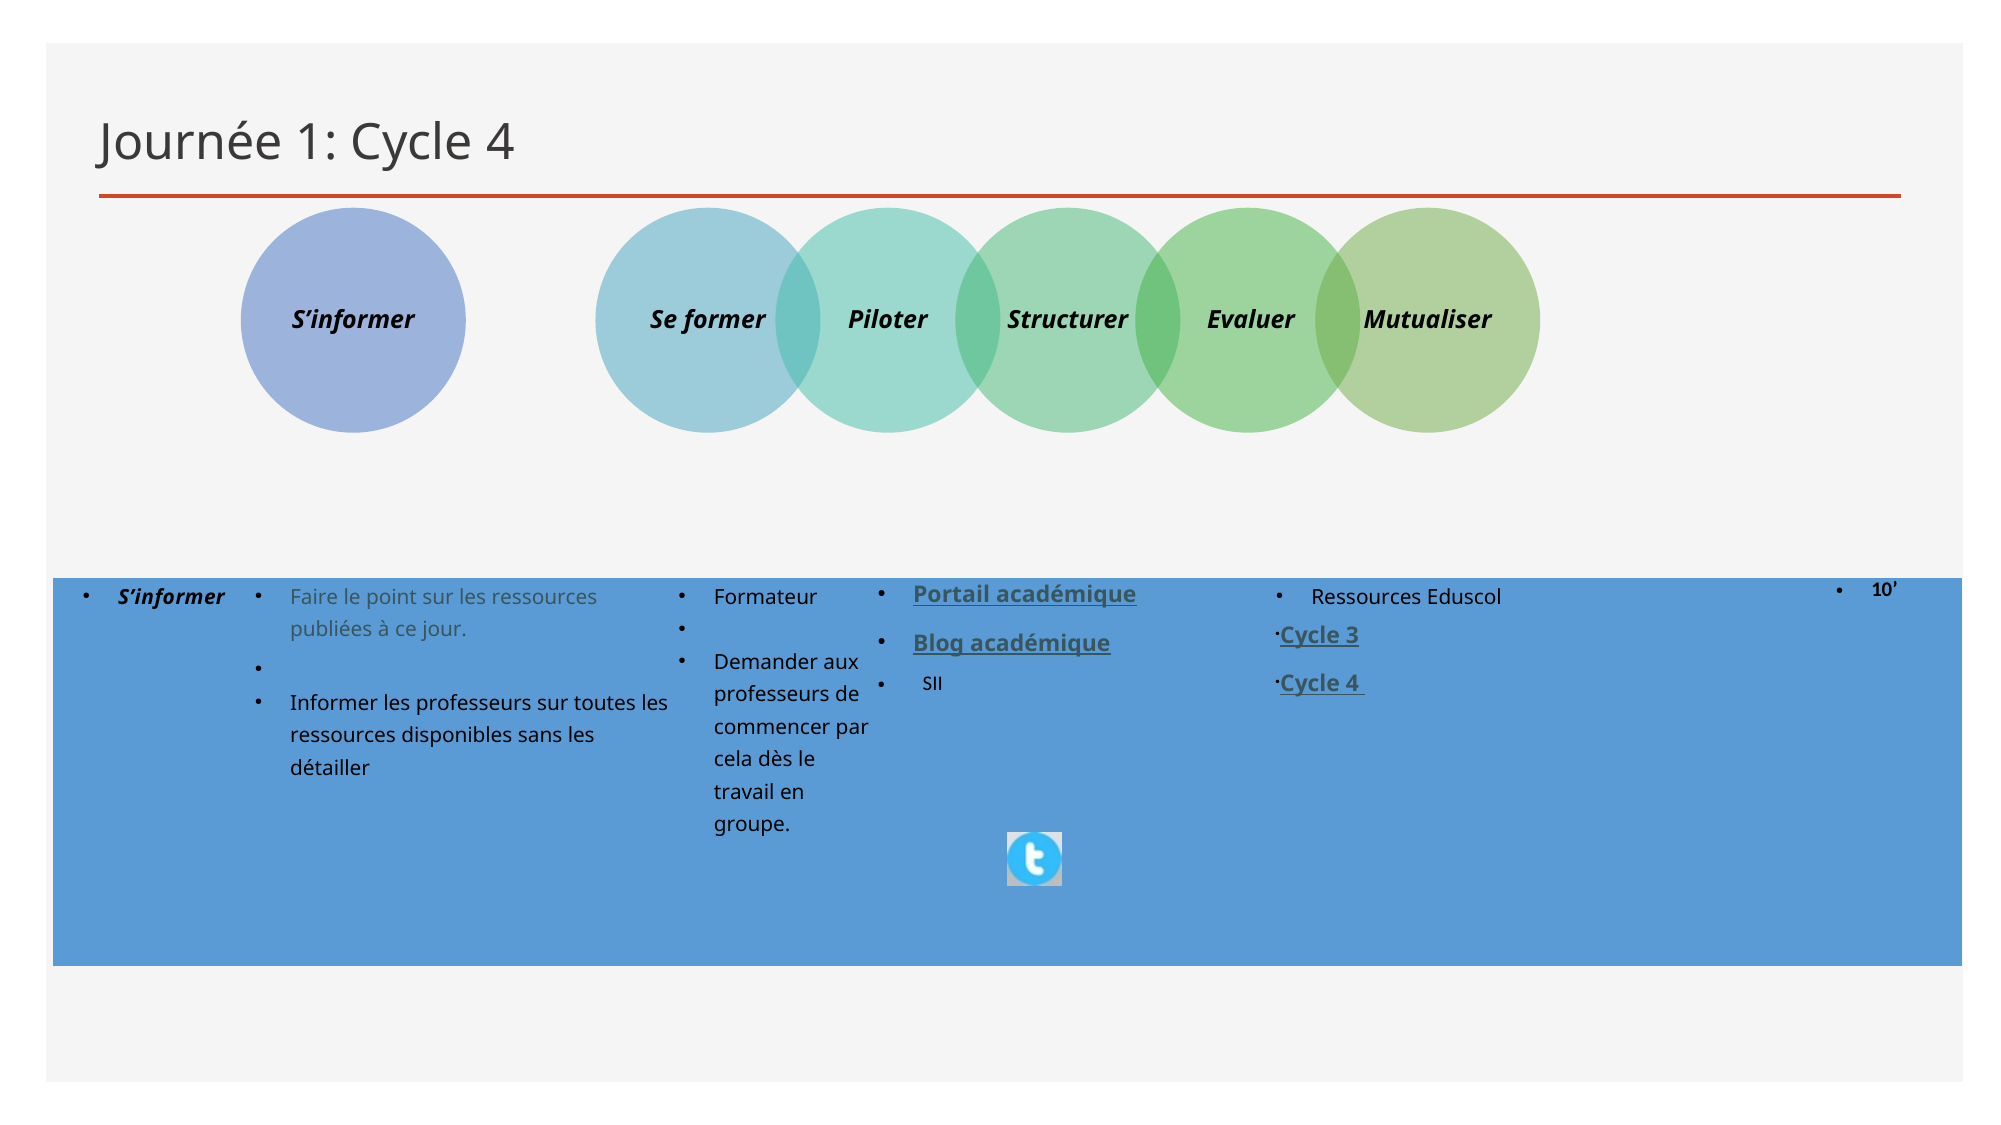

# Journée 1: Cycle 4
S’informer
Se former
Piloter
Structurer
 Evaluer
Mutualiser
| S’informer | Faire le point sur les ressources publiées à ce jour.   Informer les professeurs sur toutes les ressources disponibles sans les détailler | Formateur   Demander aux professeurs de commencer par cela dès le travail en groupe. | Portail académique Blog académique SII | Ressources Eduscol Cycle 3 Cycle 4 | 10’ |
| --- | --- | --- | --- | --- | --- |
1
2
3